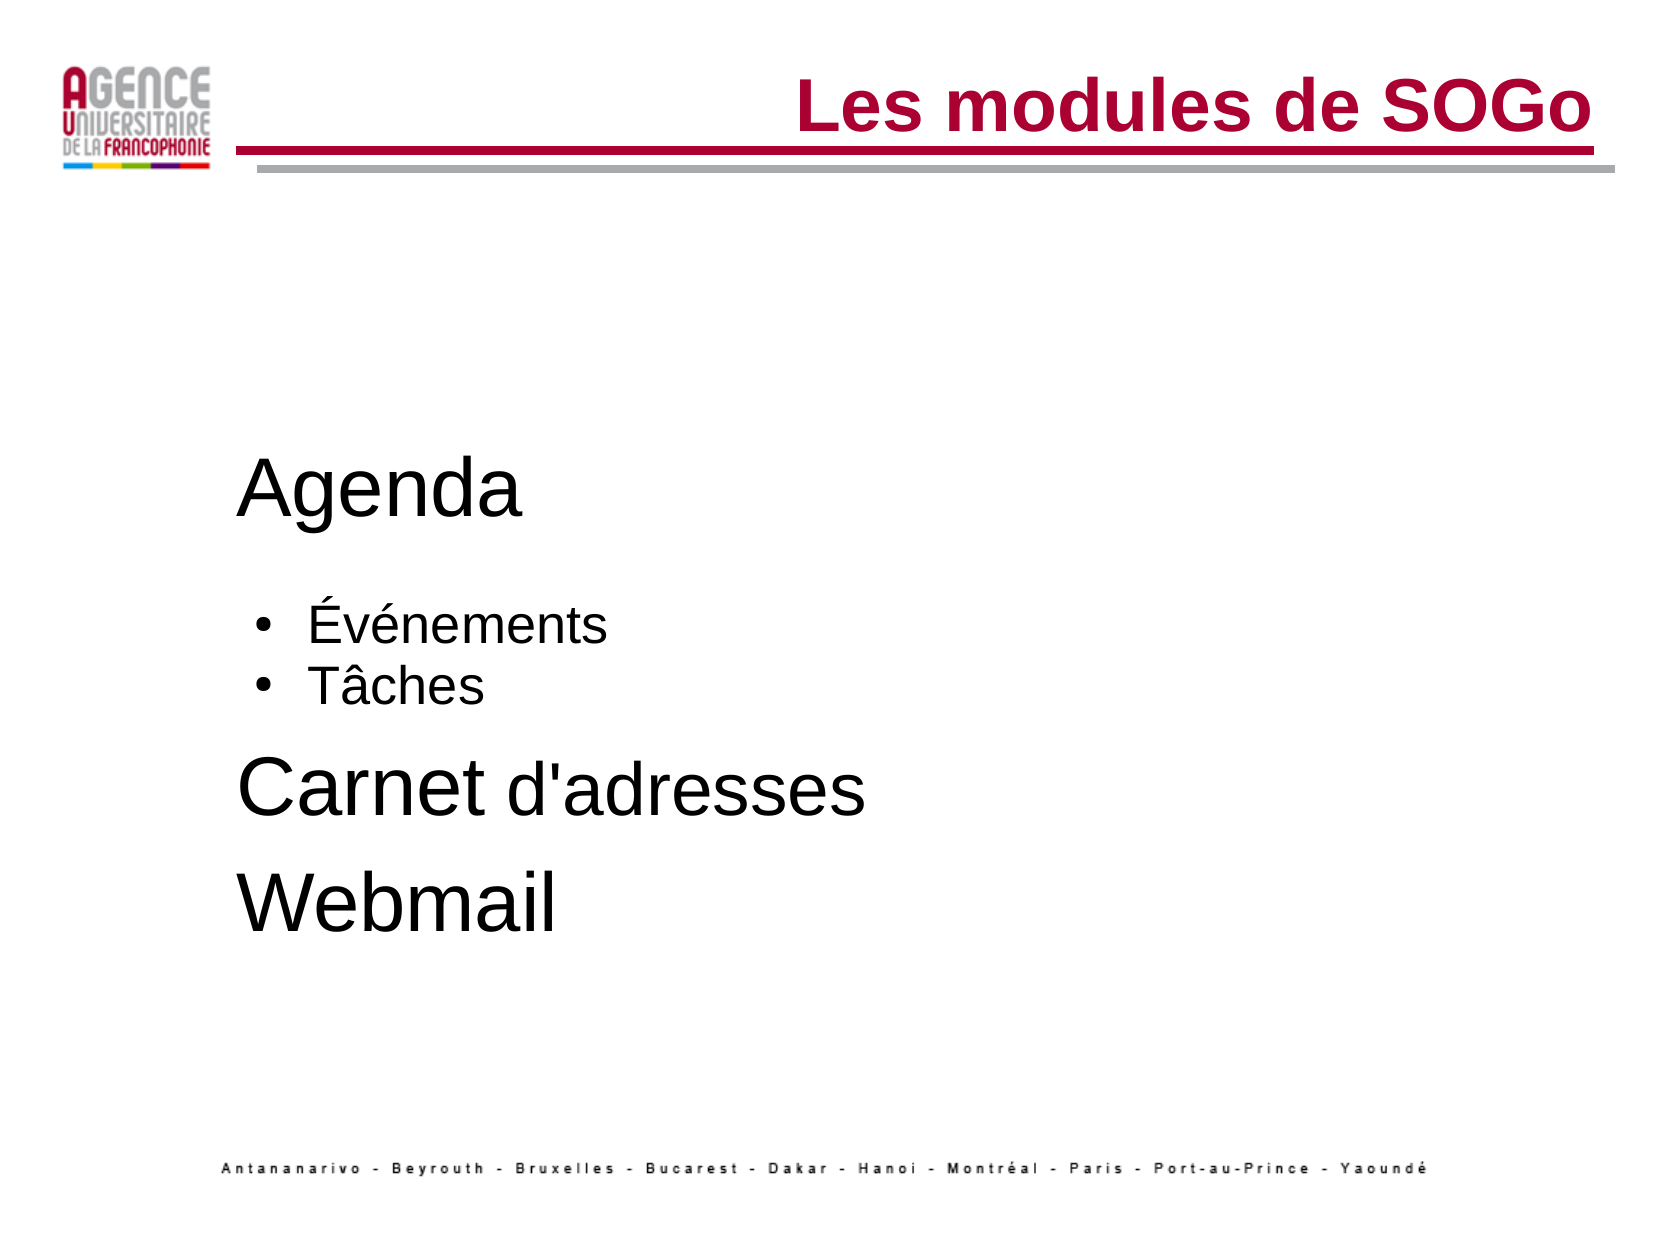

# Les modules de SOGo
Agenda
Événements
Tâches
Carnet d'adresses
Webmail